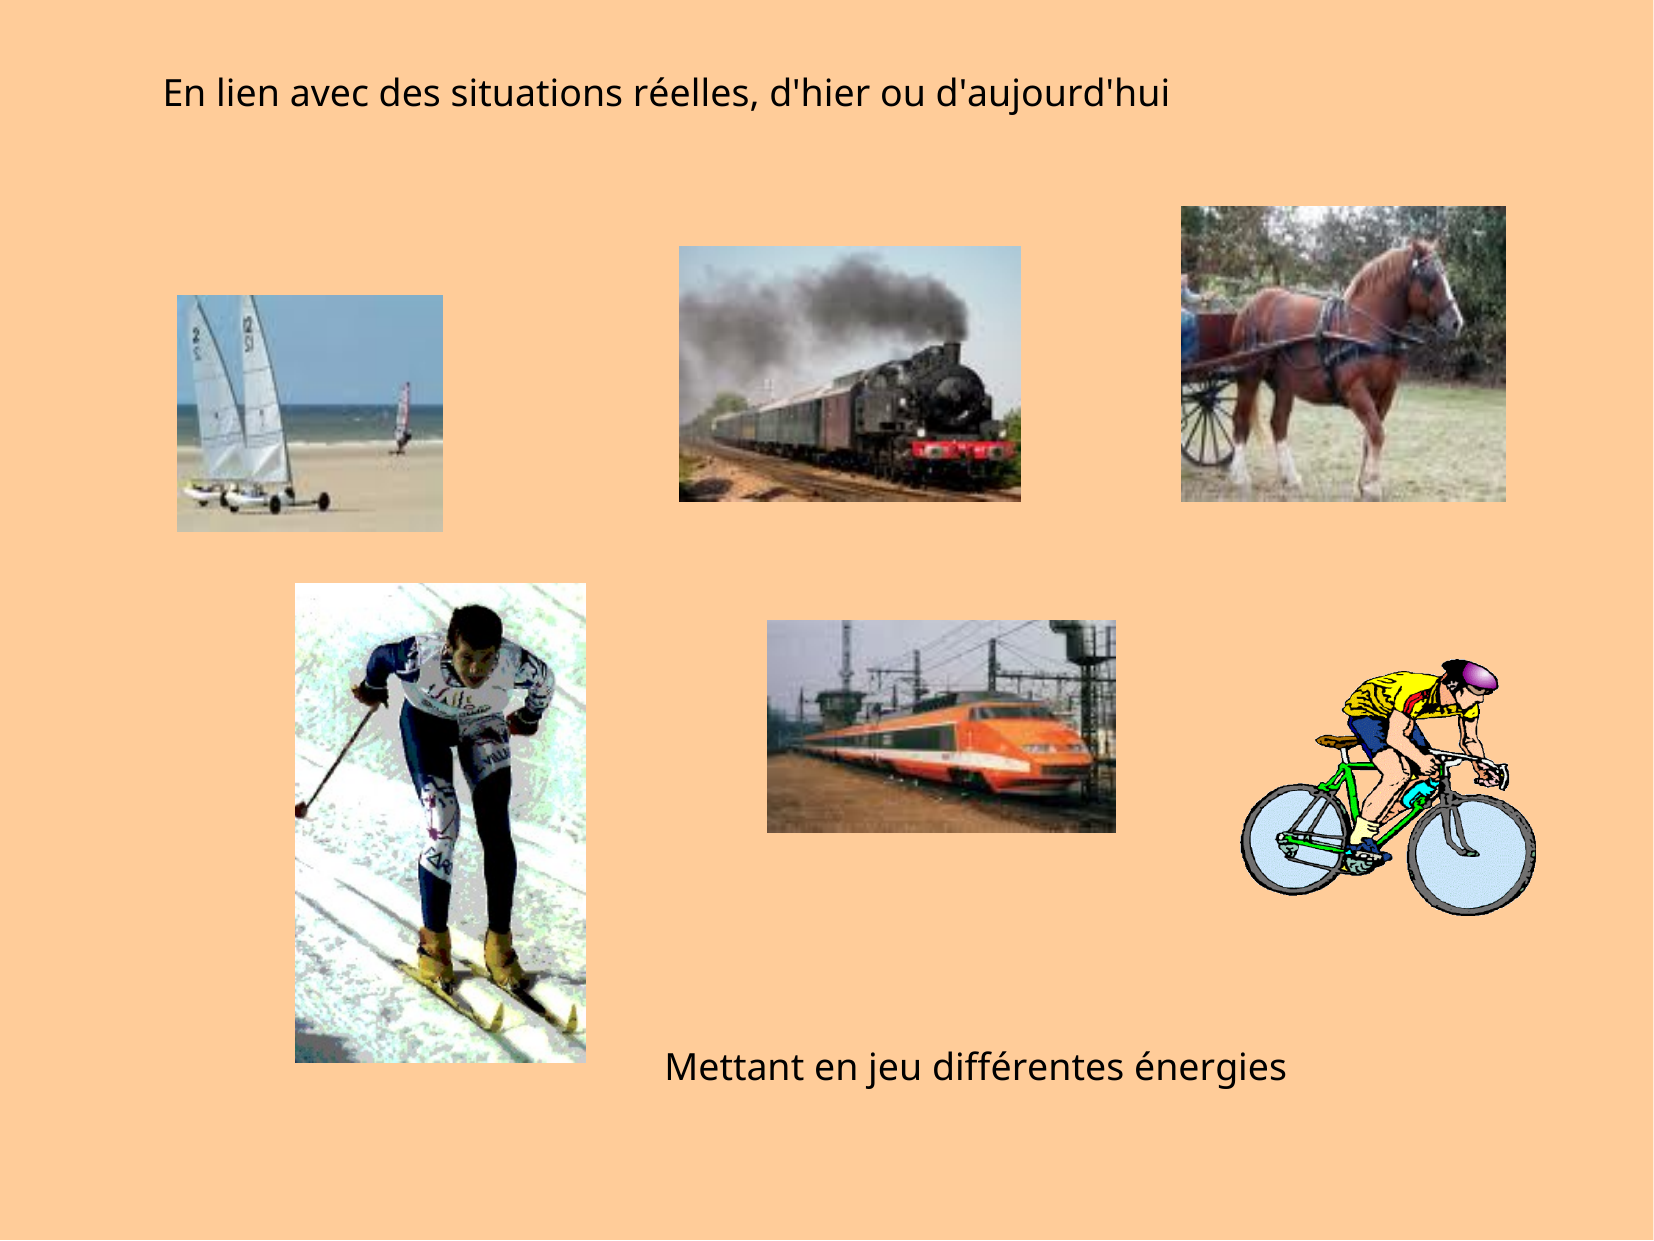

En lien avec des situations réelles, d'hier ou d'aujourd'hui
Mettant en jeu différentes énergies